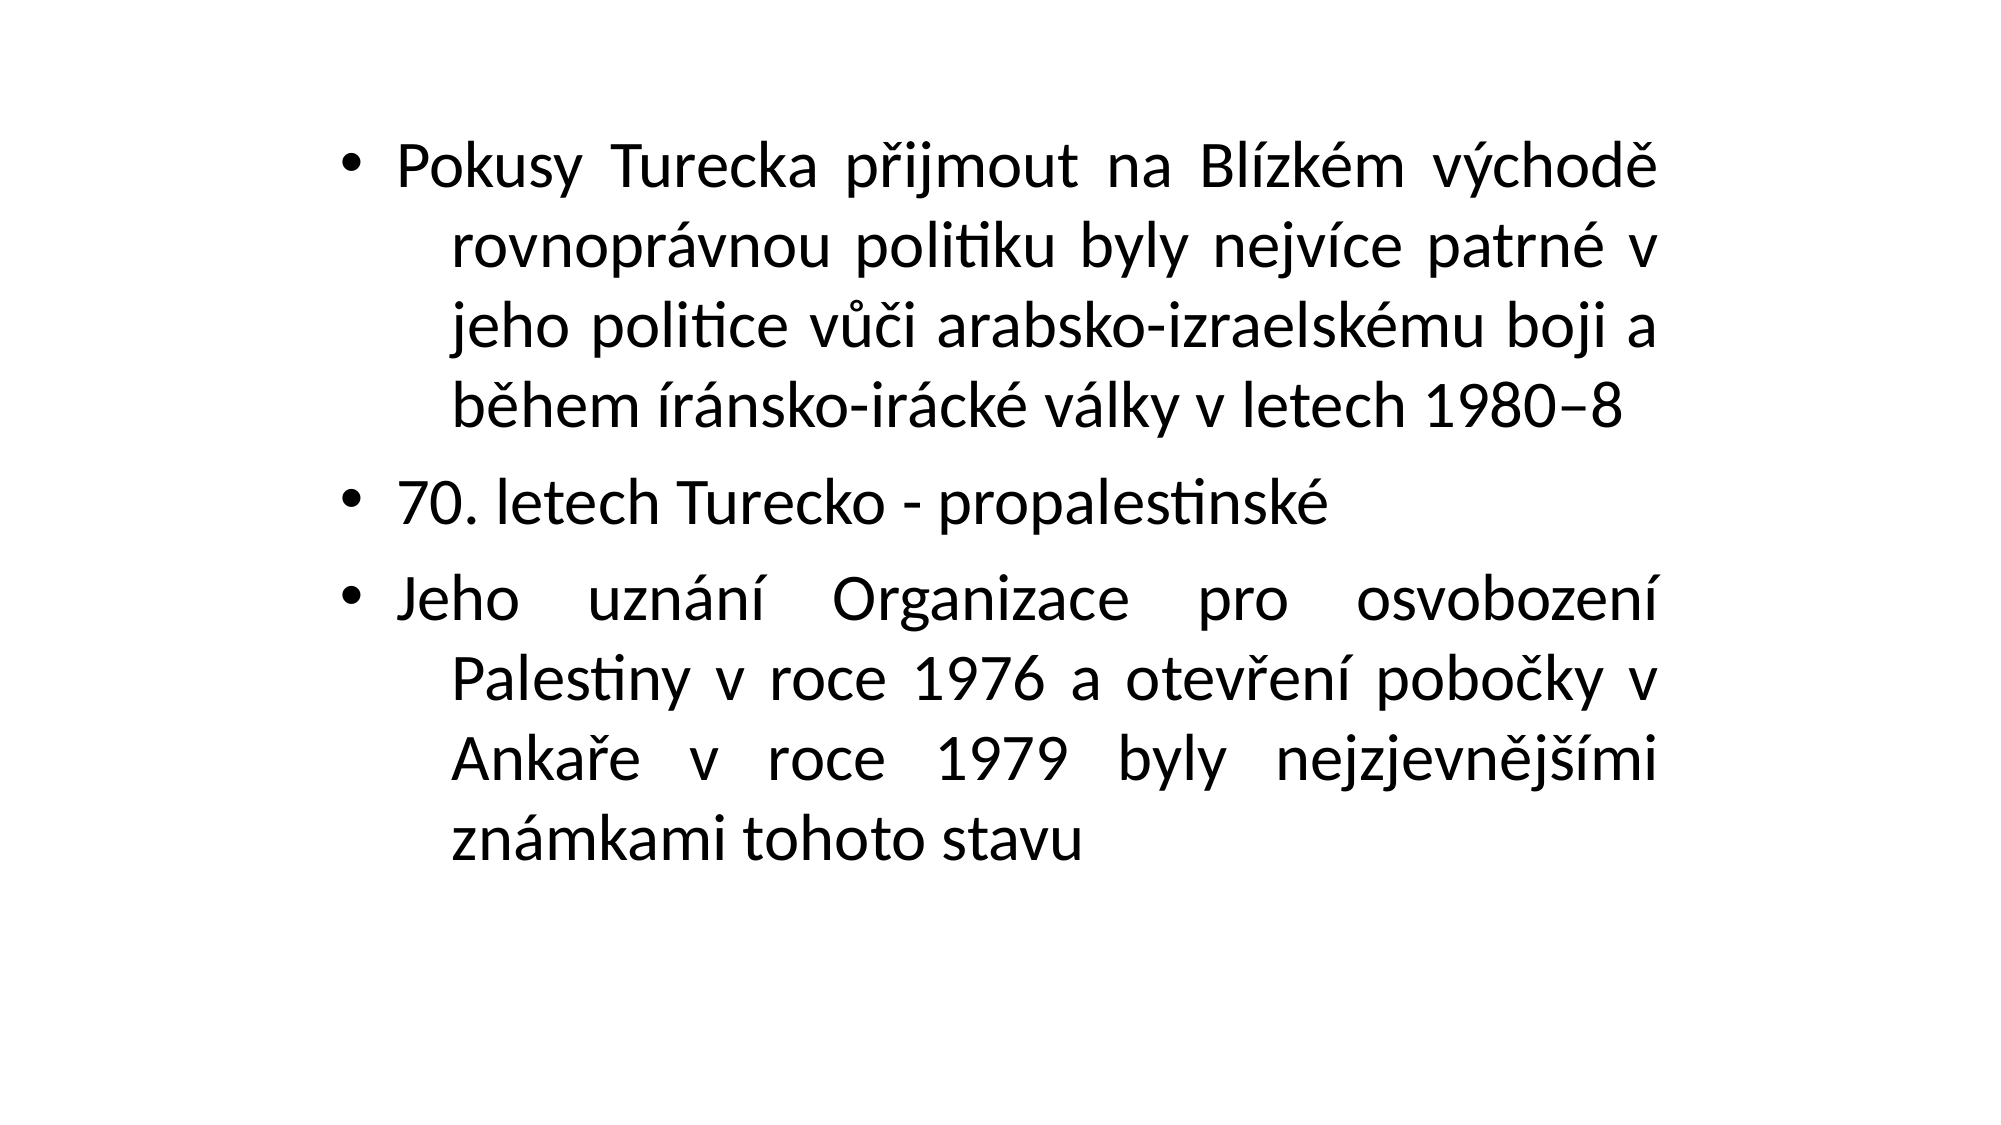

Pokusy Turecka přijmout na Blízkém východě rovnoprávnou politiku byly nejvíce patrné v jeho politice vůči arabsko-izraelskému boji a během íránsko-irácké války v letech 1980–8
70. letech Turecko - propalestinské
Jeho uznání Organizace pro osvobození Palestiny v roce 1976 a otevření pobočky v Ankaře v roce 1979 byly nejzjevnějšími známkami tohoto stavu